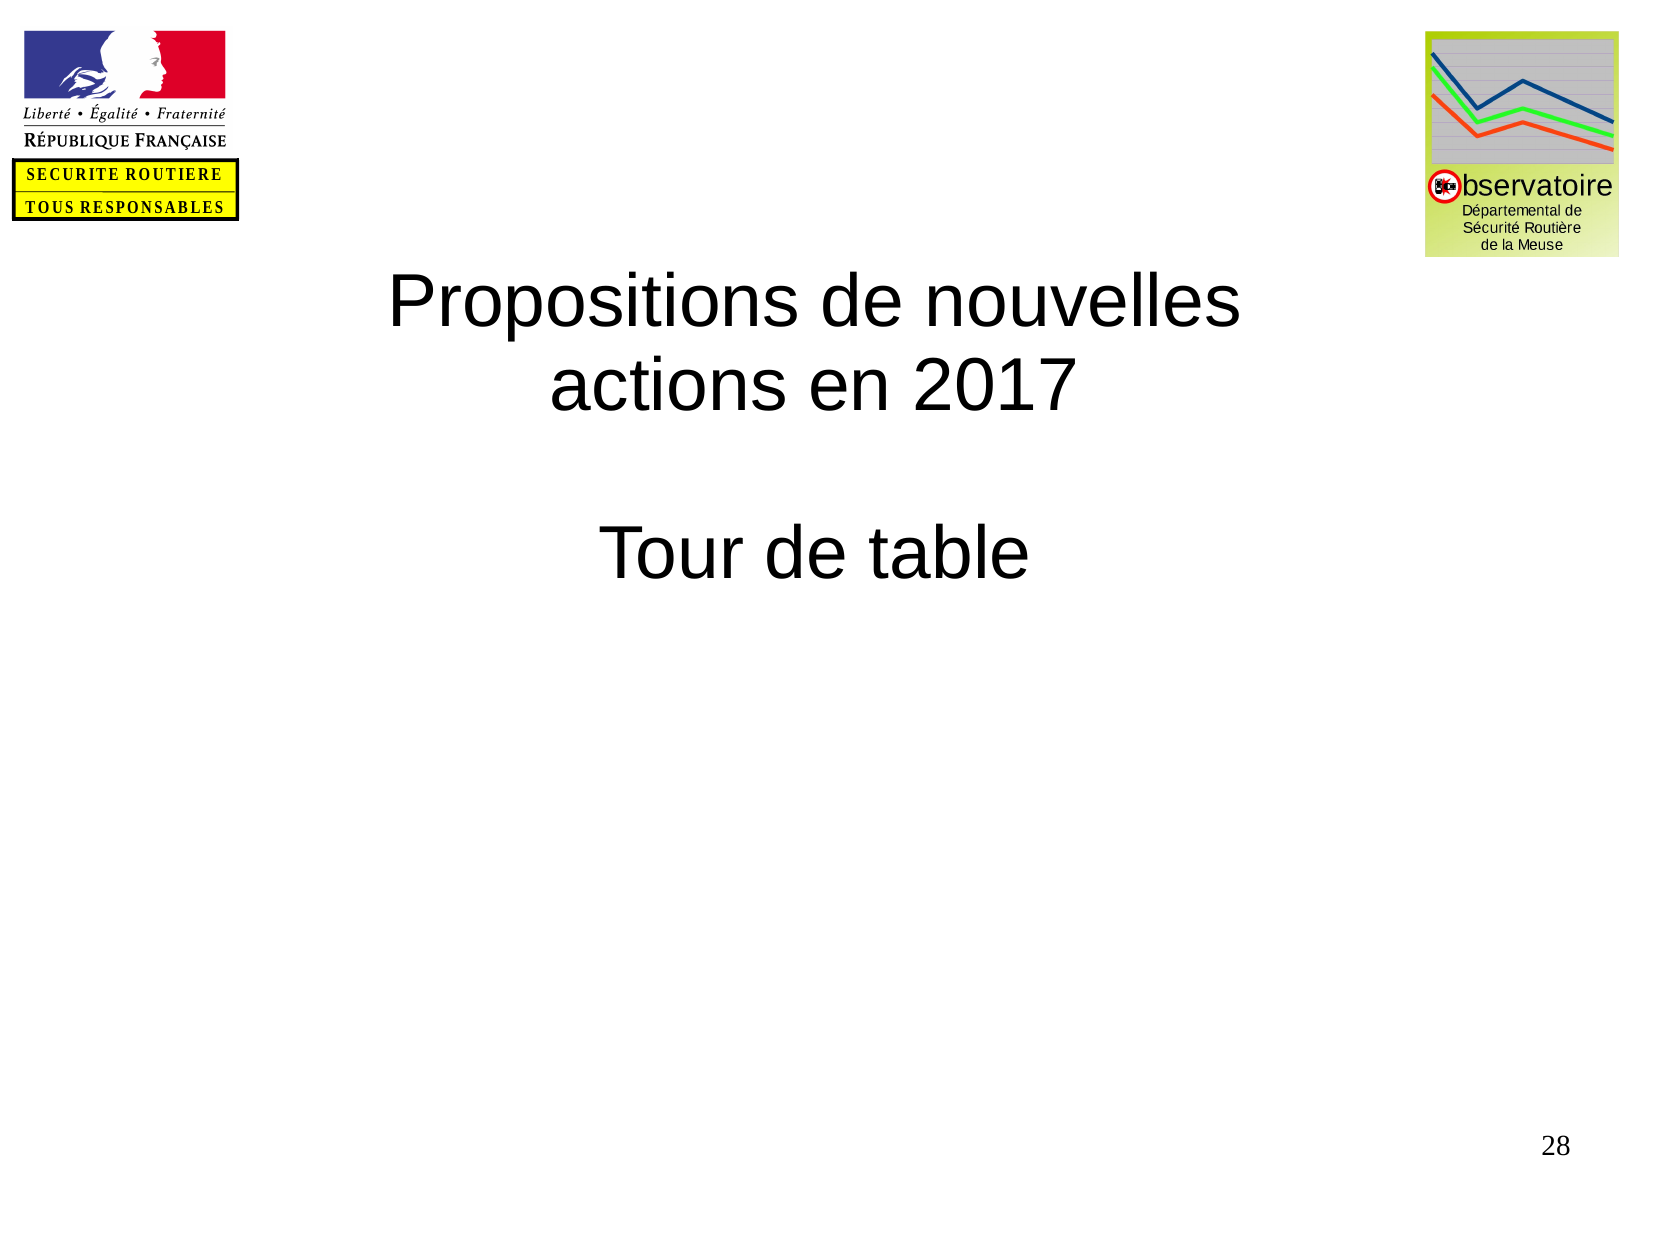

# Propositions de nouvelles actions en 2017 Tour de table
28